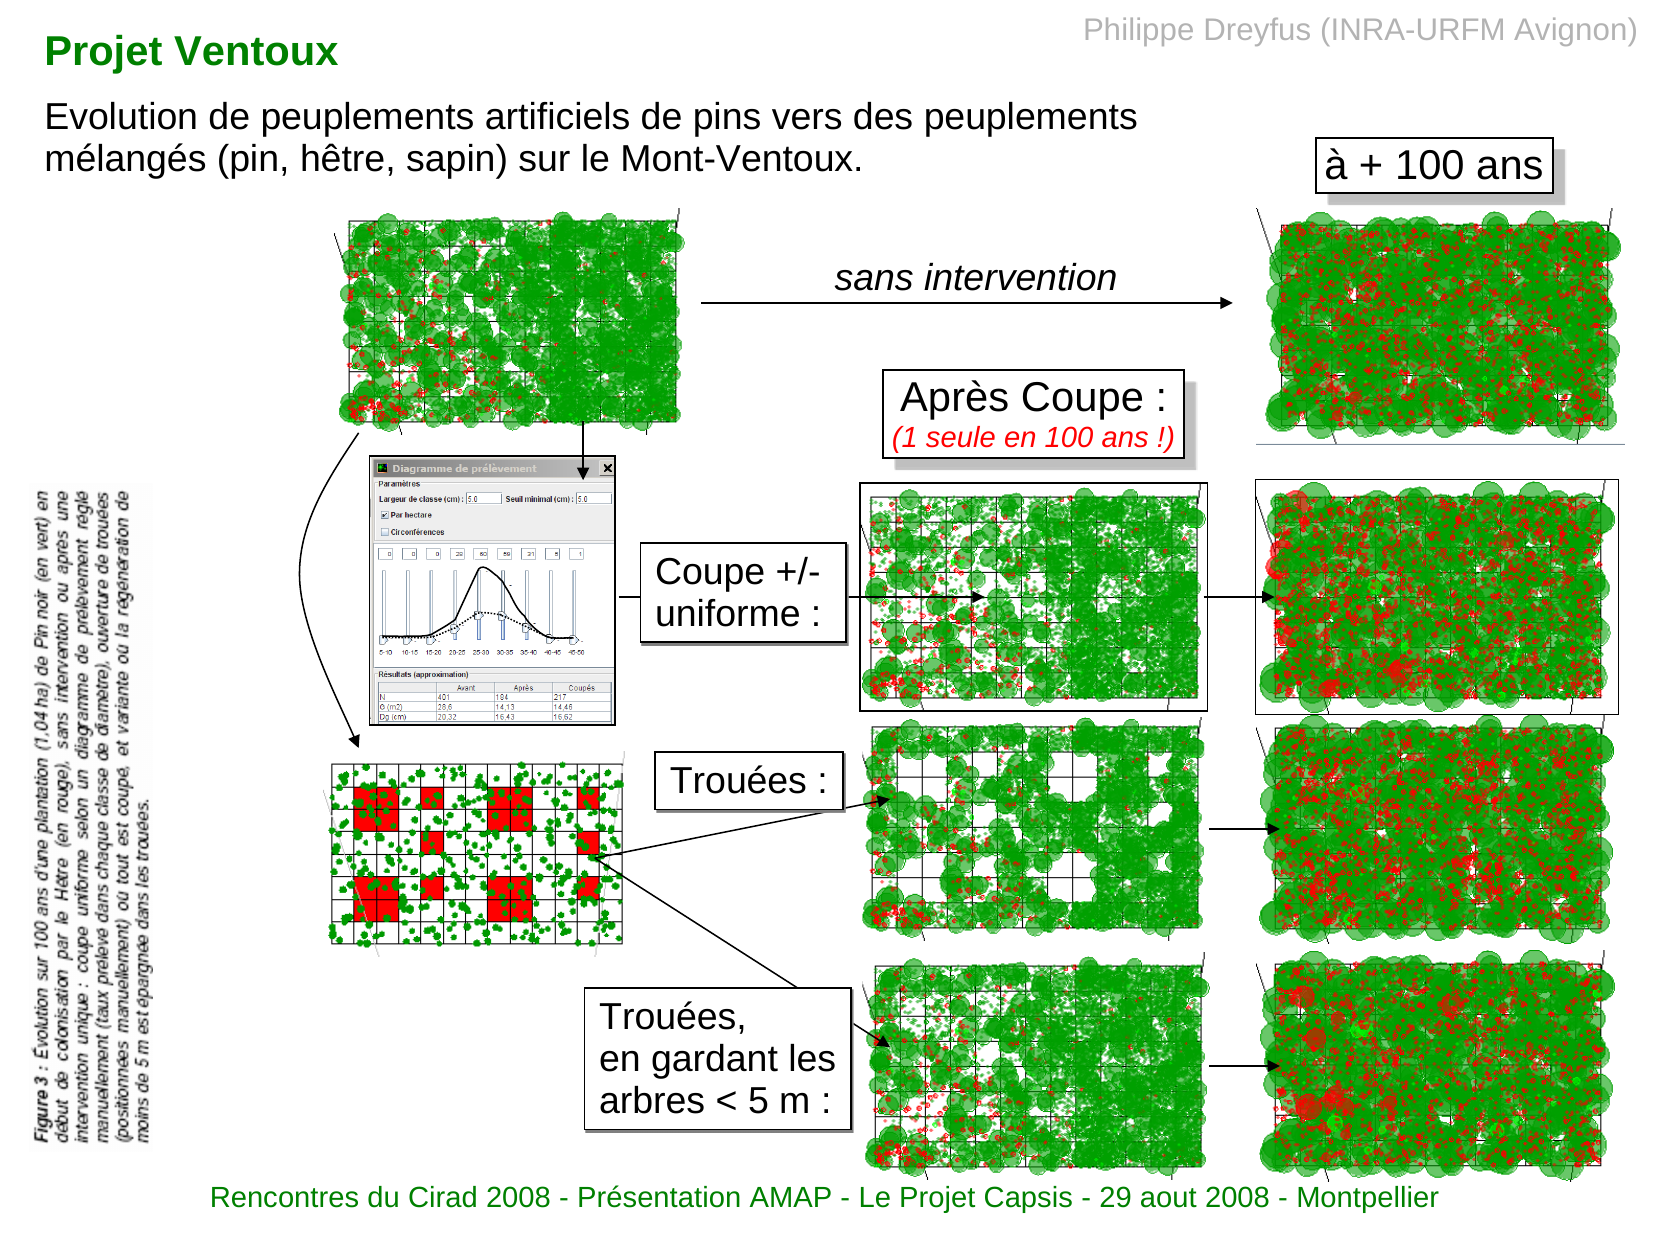

Philippe Dreyfus (INRA-URFM Avignon)
Projet Ventoux
Evolution de peuplements artificiels de pins vers des peuplements mélangés (pin, hêtre, sapin) sur le Mont-Ventoux.
à + 100 ans
2099
sans intervention
Après Coupe :
(1 seule en 100 ans !)
Coupe +/-
uniforme :
Trouées :
Trouées,
en gardant les
arbres < 5 m :